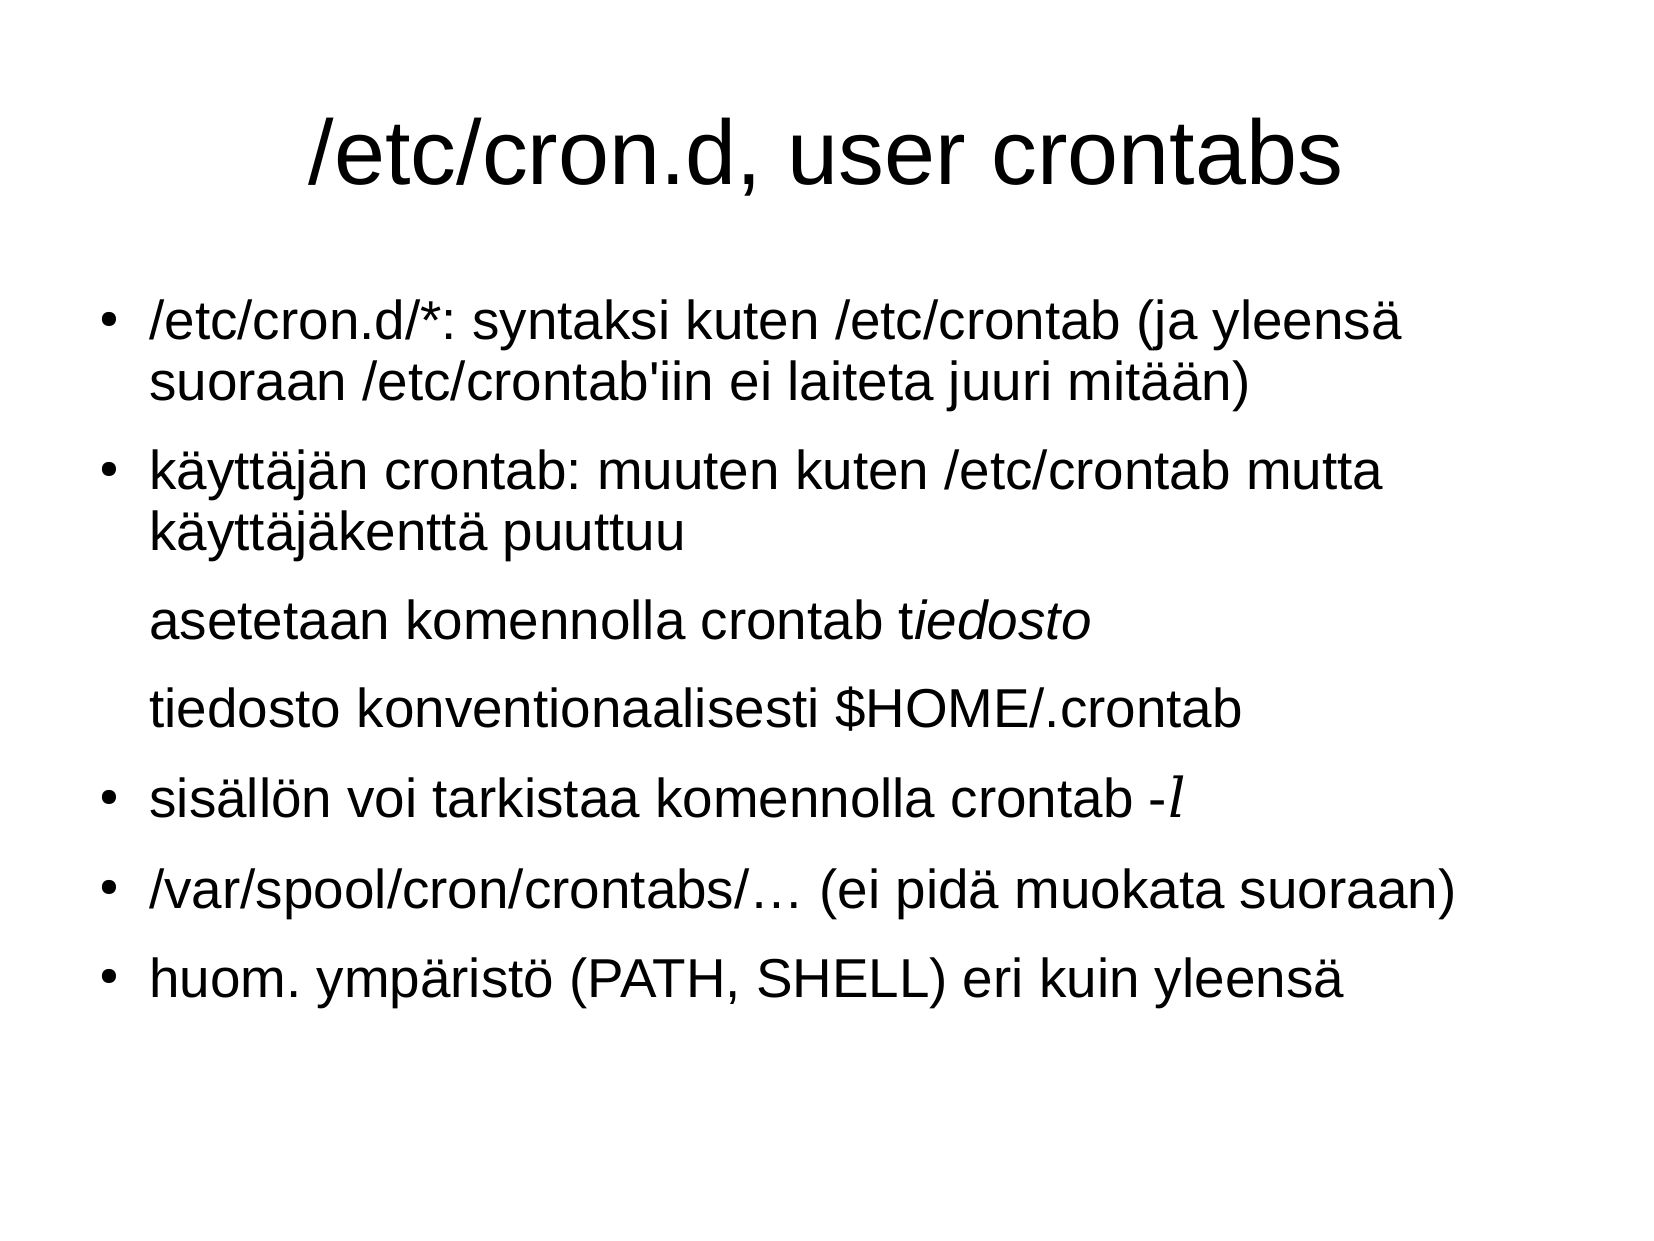

# /etc/cron.d, user crontabs
/etc/cron.d/*: syntaksi kuten /etc/crontab (ja yleensä suoraan /etc/crontab'iin ei laiteta juuri mitään)
käyttäjän crontab: muuten kuten /etc/crontab mutta käyttäjäkenttä puuttuu
asetetaan komennolla crontab tiedosto
tiedosto konventionaalisesti $HOME/.crontab
sisällön voi tarkistaa komennolla crontab -l
/var/spool/cron/crontabs/… (ei pidä muokata suoraan)
huom. ympäristö (PATH, SHELL) eri kuin yleensä